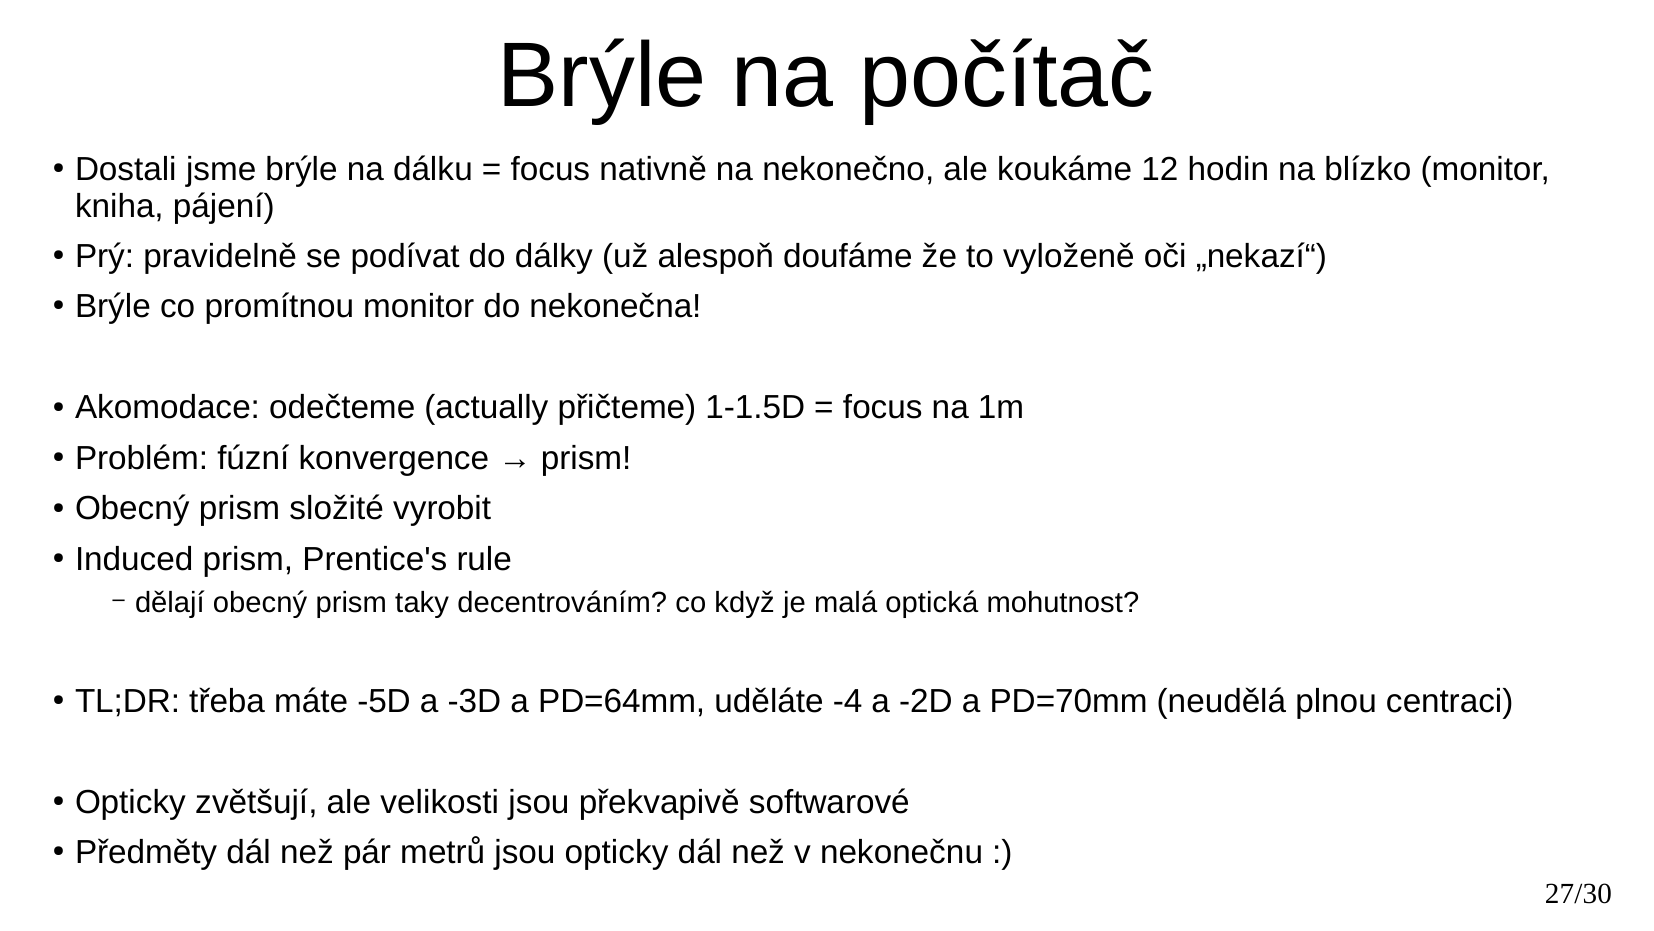

# Brýle na počítač
Dostali jsme brýle na dálku = focus nativně na nekonečno, ale koukáme 12 hodin na blízko (monitor, kniha, pájení)
Prý: pravidelně se podívat do dálky (už alespoň doufáme že to vyloženě oči „nekazí“)
Brýle co promítnou monitor do nekonečna!
Akomodace: odečteme (actually přičteme) 1-1.5D = focus na 1m
Problém: fúzní konvergence → prism!
Obecný prism složité vyrobit
Induced prism, Prentice's rule
dělají obecný prism taky decentrováním? co když je malá optická mohutnost?
TL;DR: třeba máte -5D a -3D a PD=64mm, uděláte -4 a -2D a PD=70mm (neudělá plnou centraci)
Opticky zvětšují, ale velikosti jsou překvapivě softwarové
Předměty dál než pár metrů jsou opticky dál než v nekonečnu :)
27